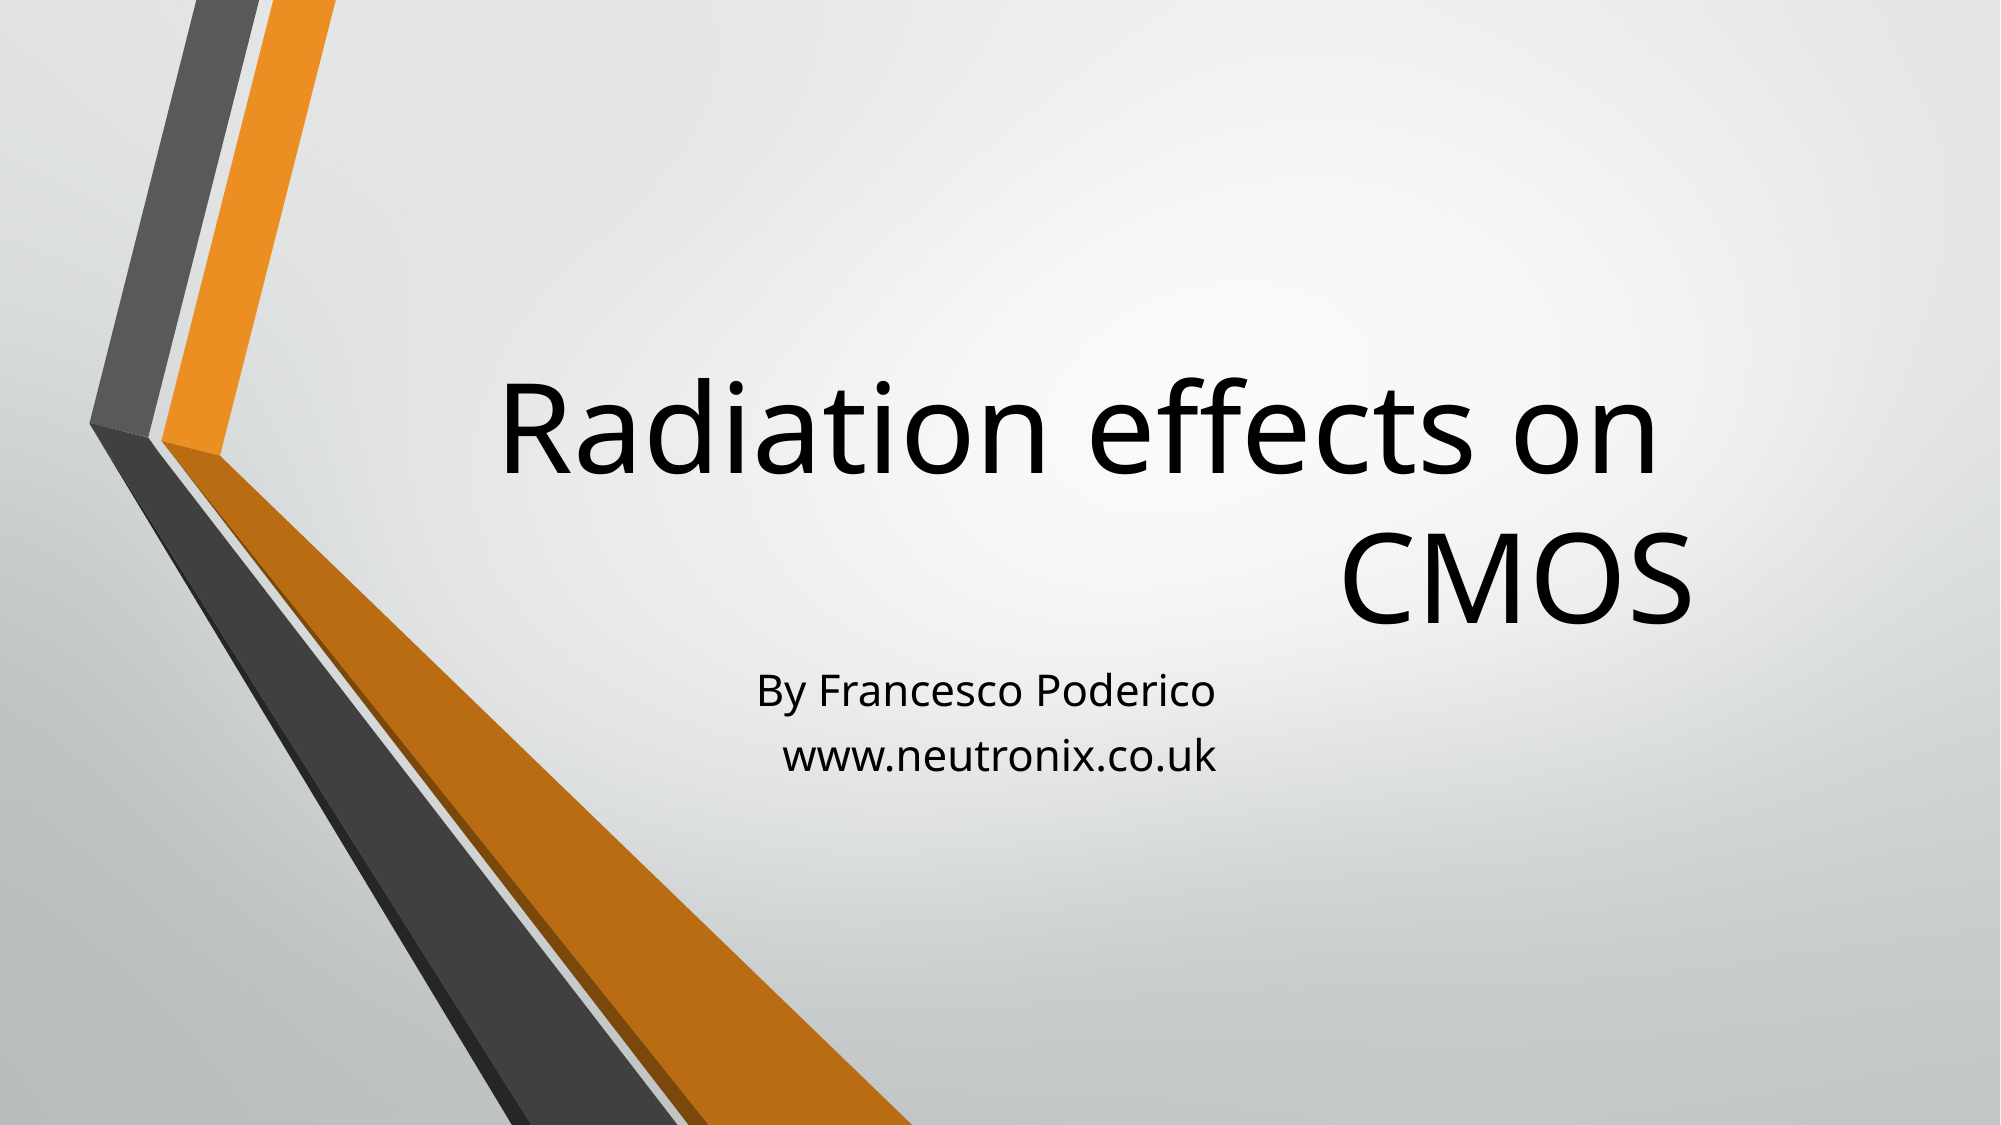

# Radiation effects on CMOS
By Francesco Poderico
www.neutronix.co.uk